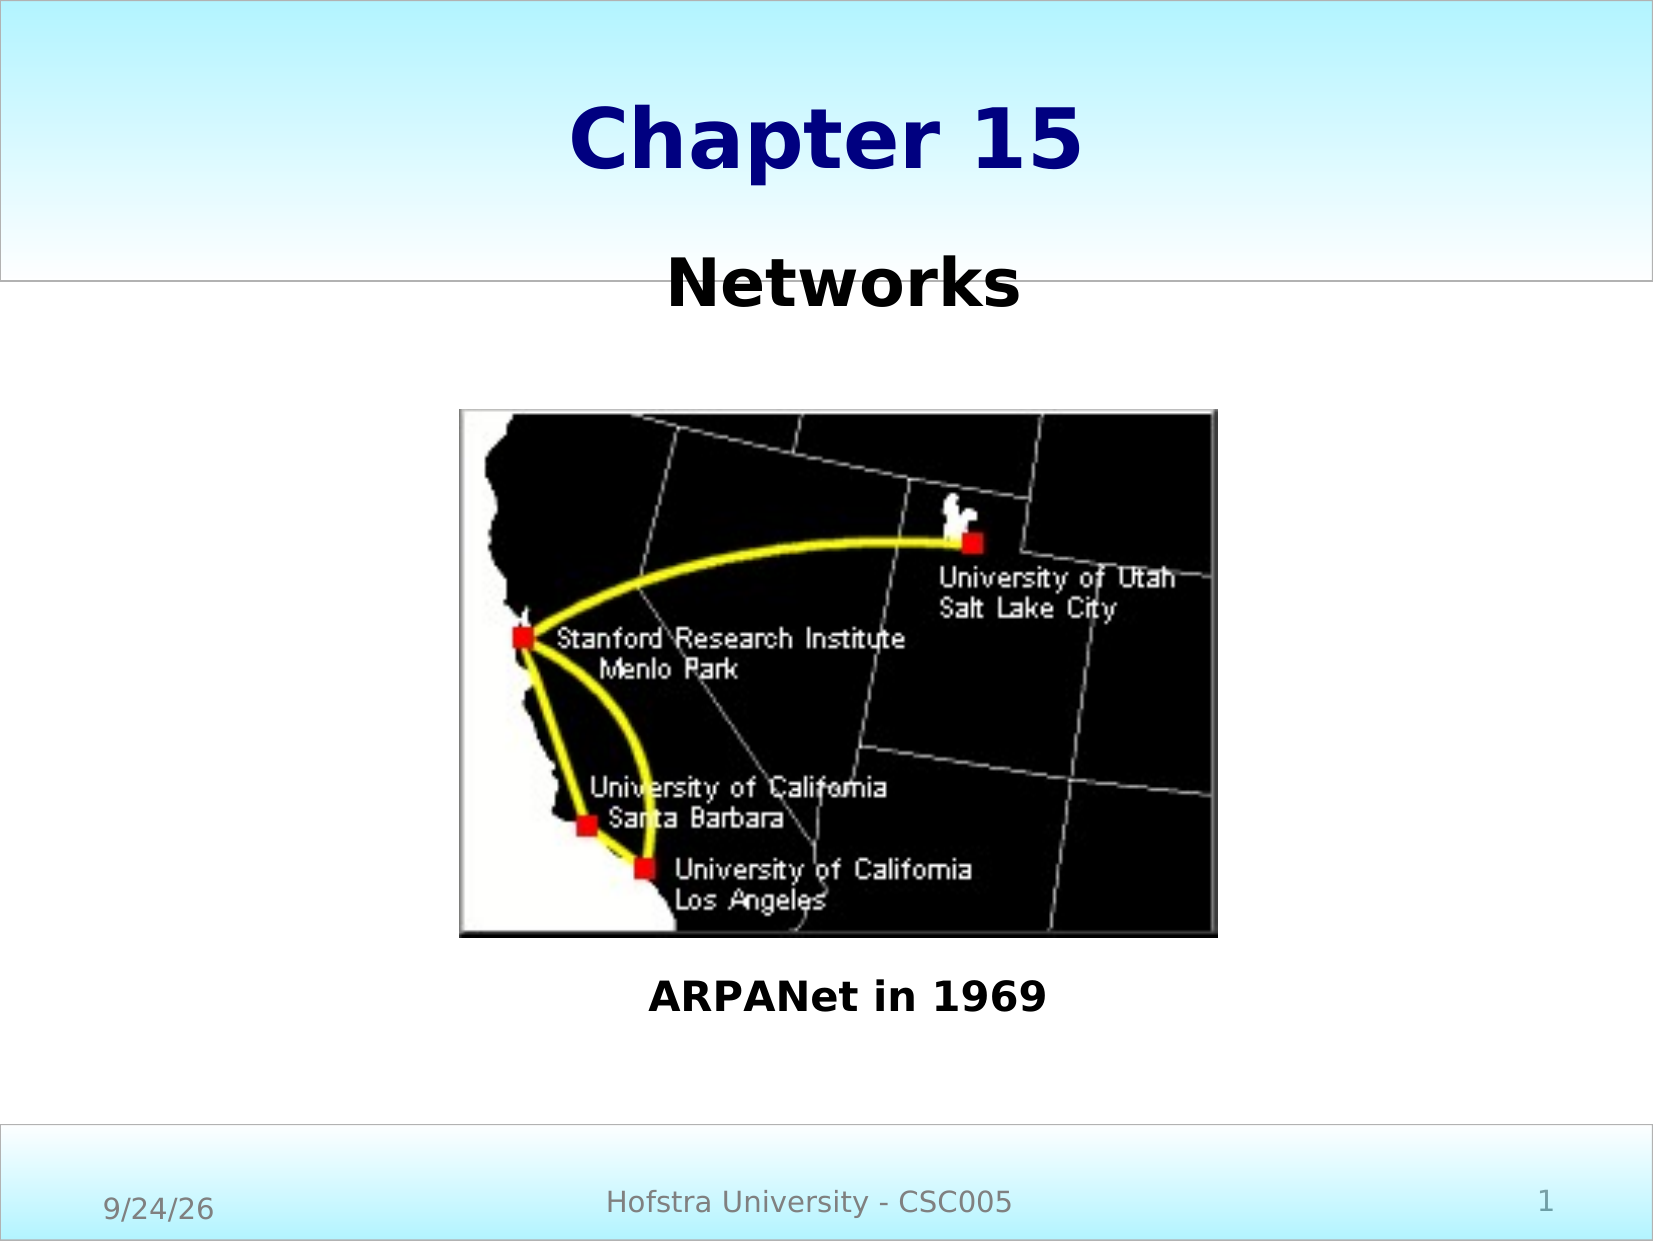

# Chapter 15
Networks
ARPANet in 1969
1
Hofstra University - CSC005